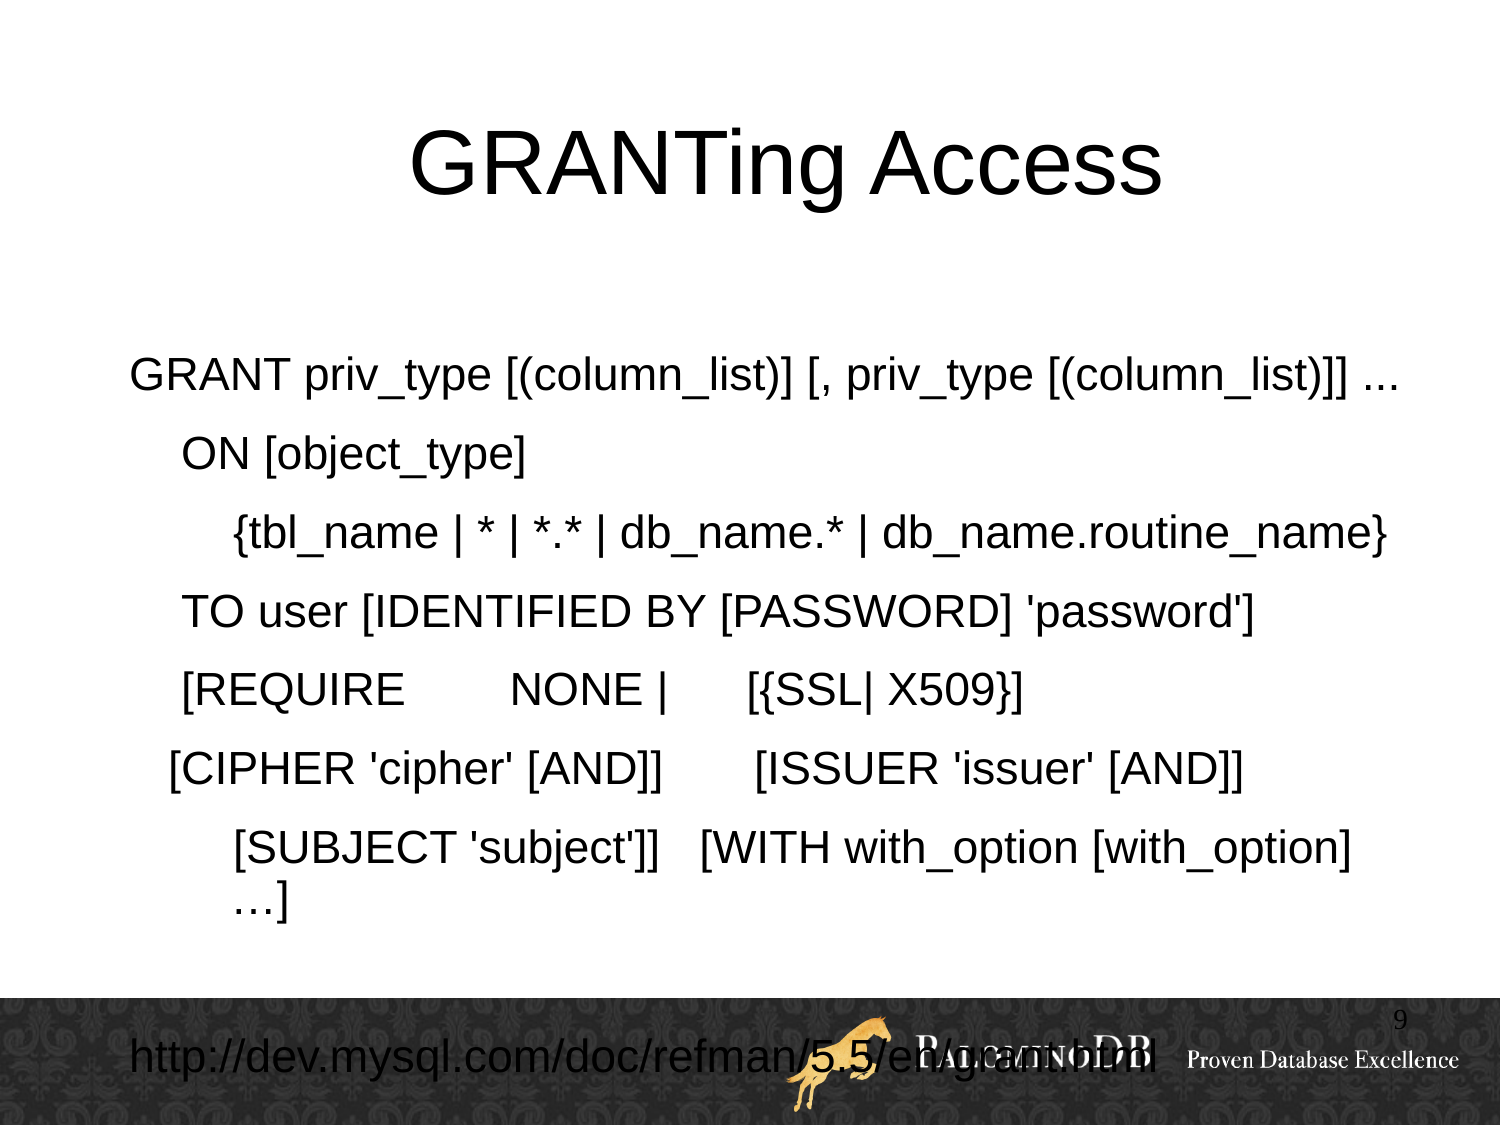

# GRANTing Access
GRANT priv_type [(column_list)] [, priv_type [(column_list)]] ...
 ON [object_type]
 {tbl_name | * | *.* | db_name.* | db_name.routine_name}
 TO user [IDENTIFIED BY [PASSWORD] 'password']
 [REQUIRE NONE | [{SSL| X509}]
 [CIPHER 'cipher' [AND]] [ISSUER 'issuer' [AND]]
 [SUBJECT 'subject']] [WITH with_option [with_option] …]
http://dev.mysql.com/doc/refman/5.5/en/grant.html